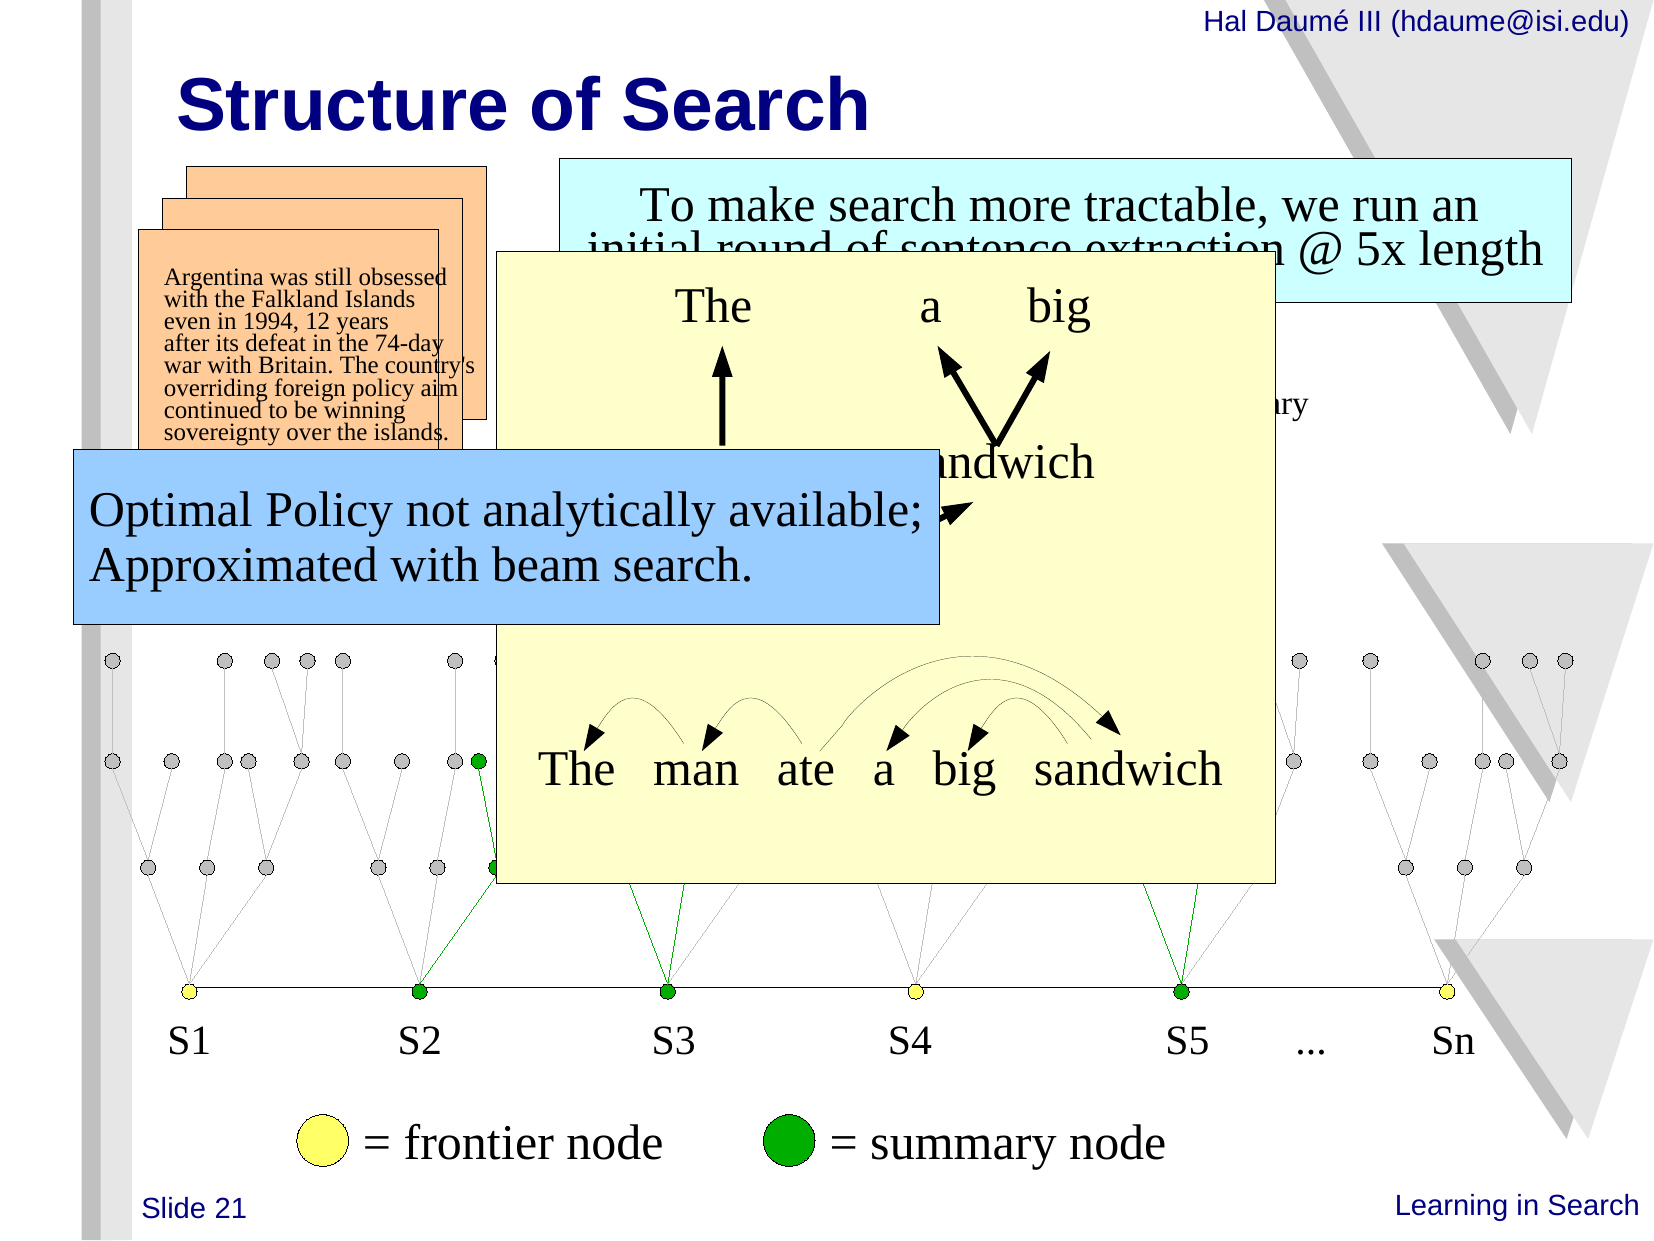

# Structure of Search
To make search more tractable, we run an
initial round of sentence extraction @ 5x length
Argentina was still obsessed
with the Falkland Islands
even in 1994, 12 years
after its defeat in the 74-day
war with Britain. The country's
overriding foreign policy aim
continued to be winning
sovereignty over the islands.
Lay sentences out sequentially
Generate a dependency parse of each sentence
Mark each root as a frontier node
Repeat:
Choose a frontier node node to add to the summary
Add all its children to the frontier
Finish when we have enough words
The
a
big
man
sandwich
ate
Optimal Policy not analytically available;
Approximated with beam search.
The man ate a big sandwich
S1
S2
S3
S4
S5
...
Sn
= frontier node
= summary node